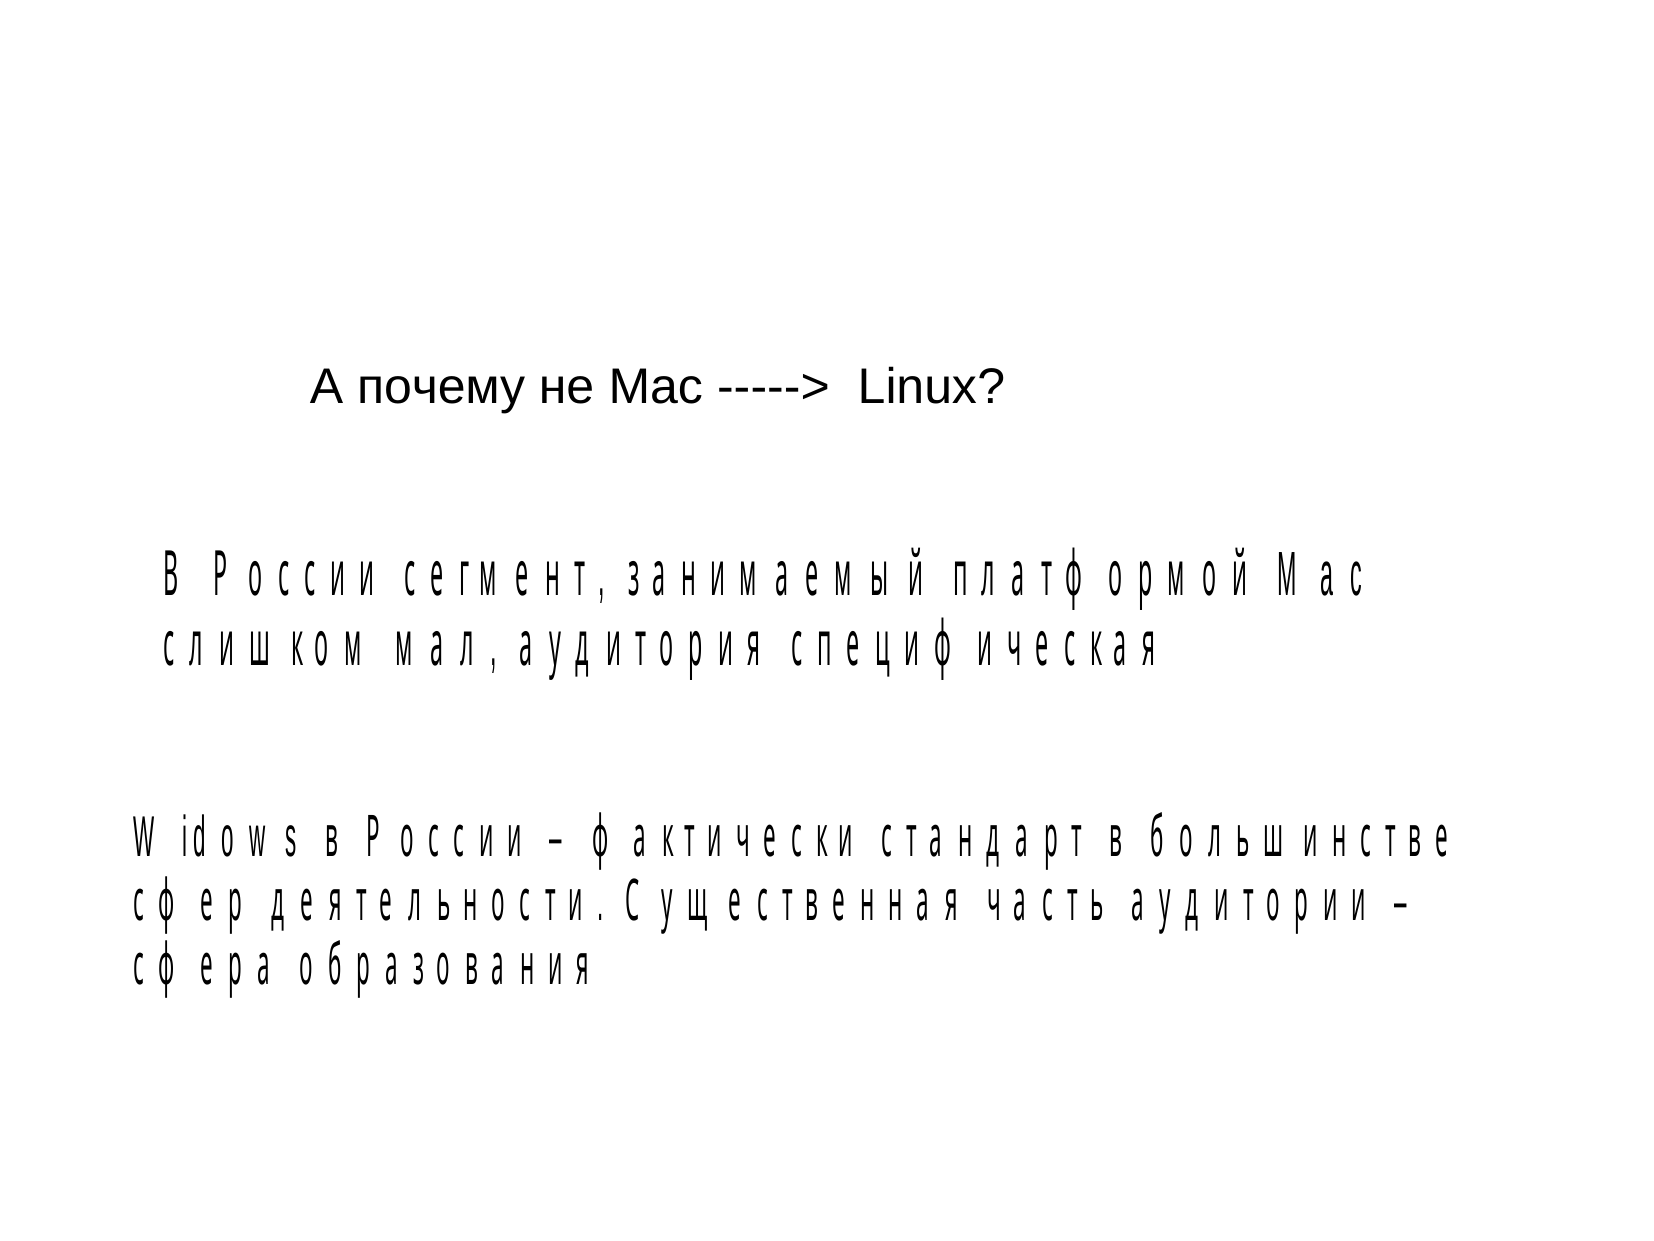

А почему не Mac -----> Linux?
В России сегмент, занимаемый платформой Mac слишком мал, аудитория специфическая
Widows в России – фактически стандарт в большинстве сфер деятельности. Существенная часть аудитории – сфера образования